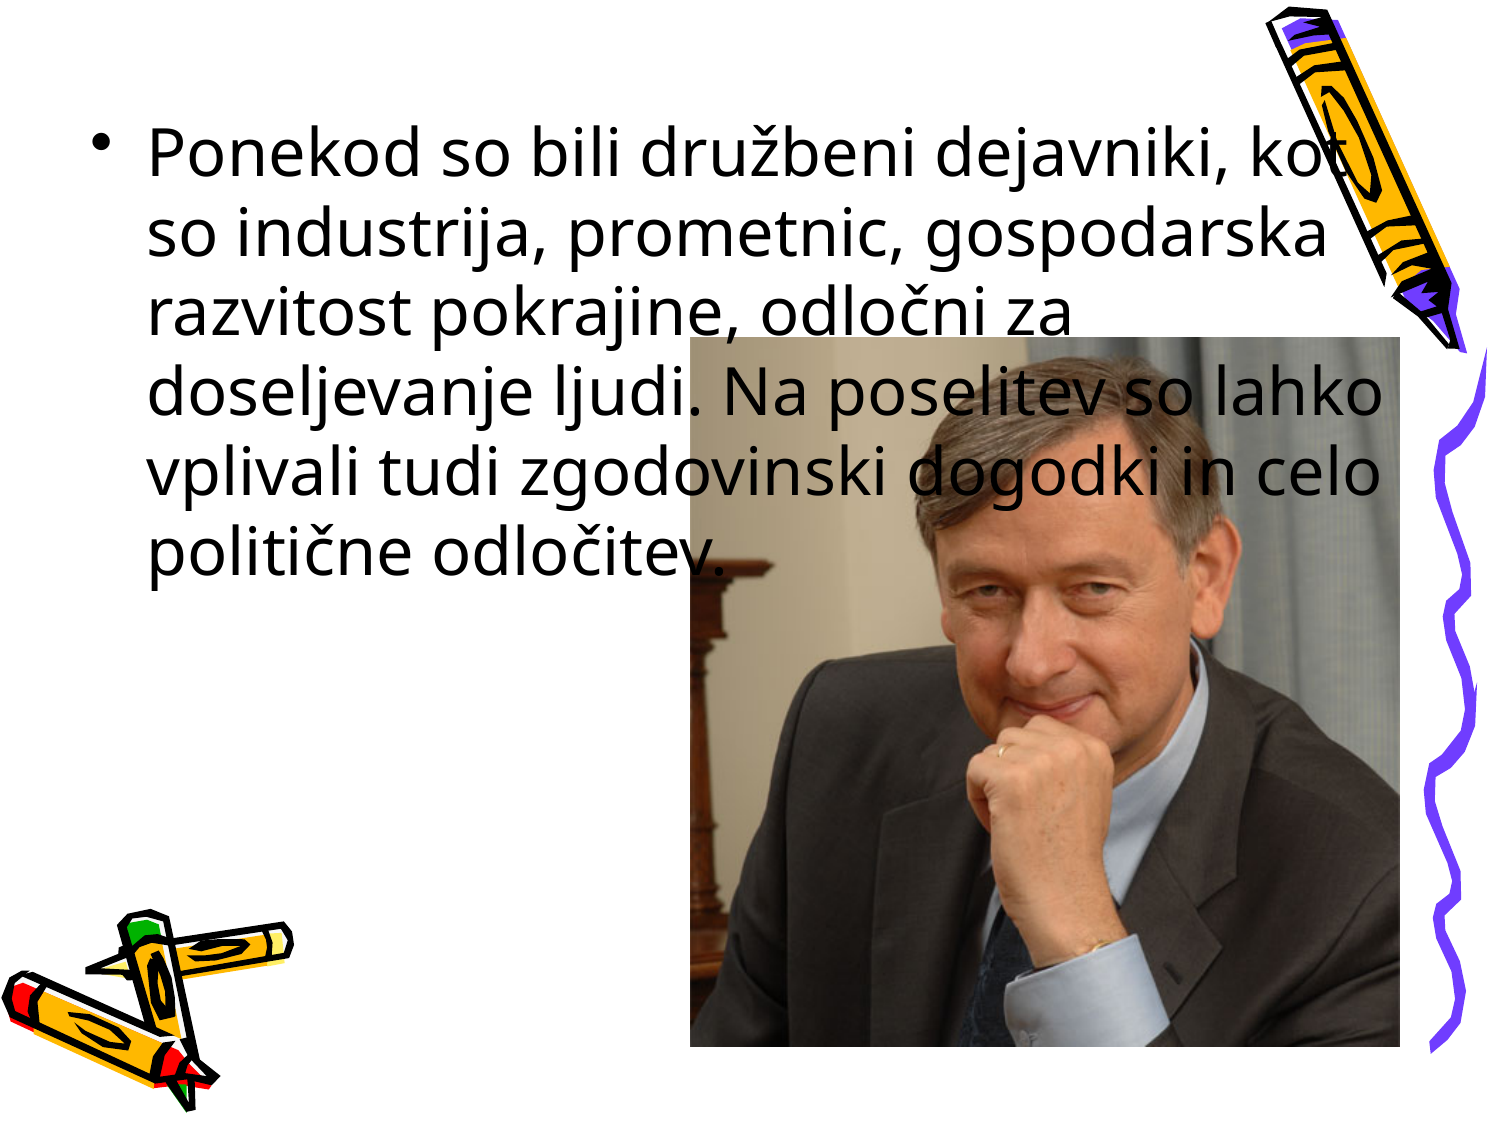

#
Ponekod so bili družbeni dejavniki, kot so industrija, prometnic, gospodarska razvitost pokrajine, odločni za doseljevanje ljudi. Na poselitev so lahko vplivali tudi zgodovinski dogodki in celo politične odločitev.